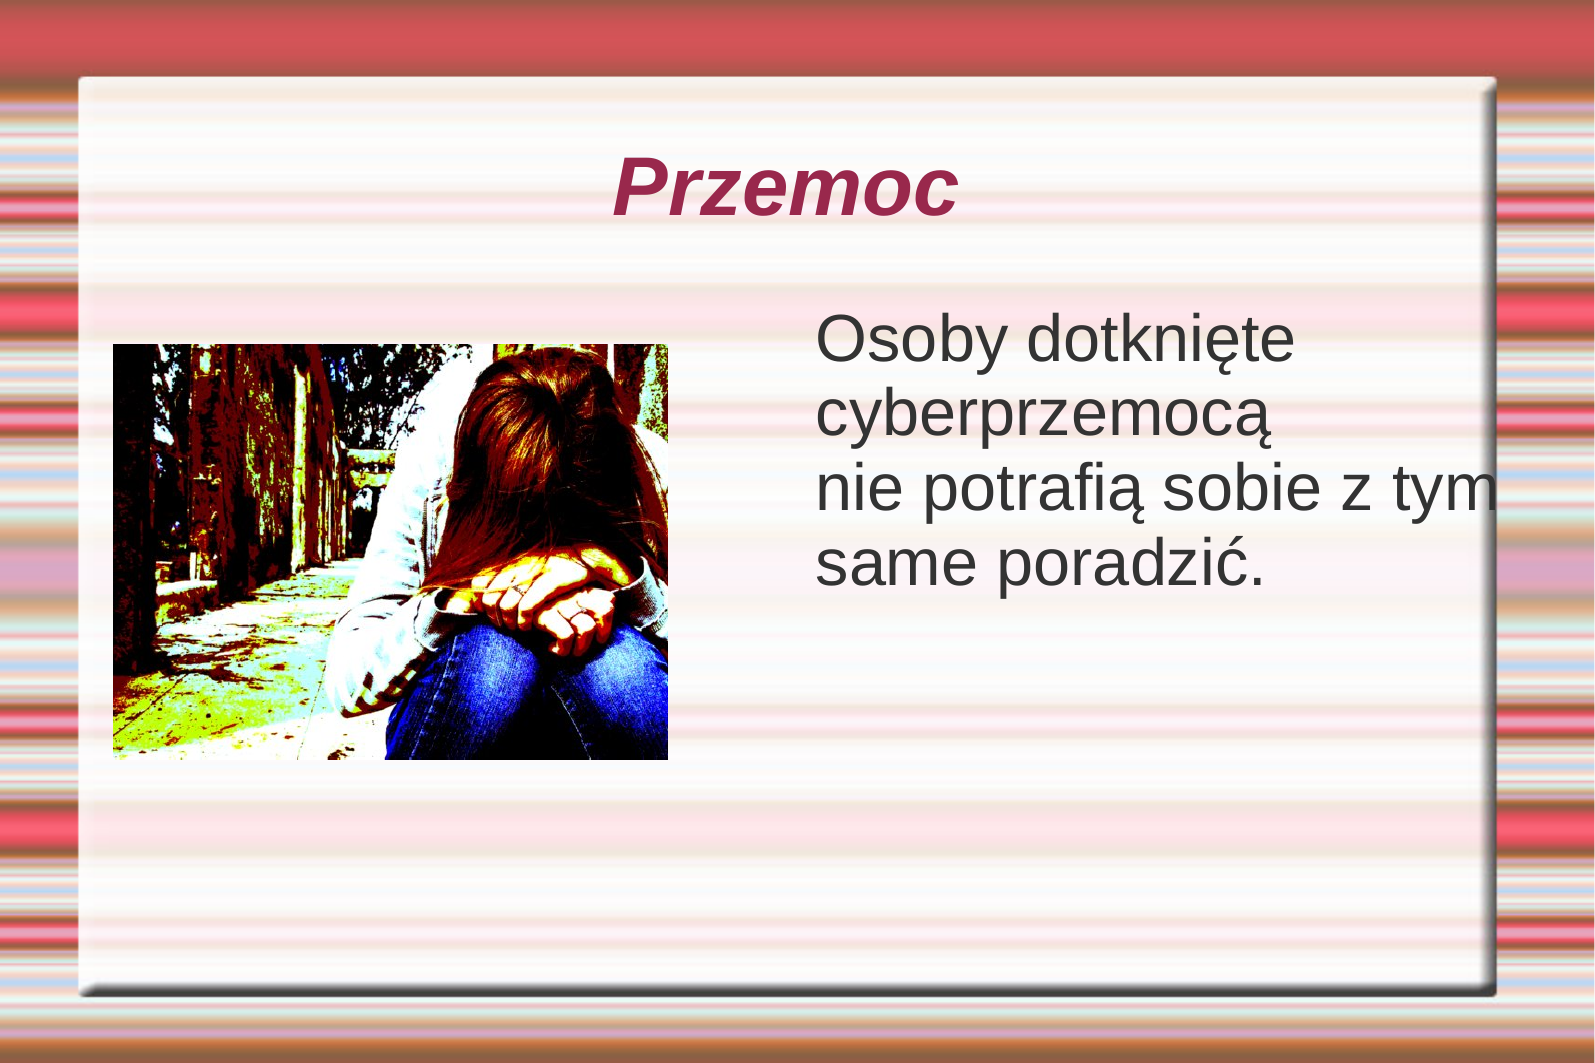

# Przemoc
Osoby dotknięte
cyberprzemocą
nie potrafią sobie z tym
same poradzić.